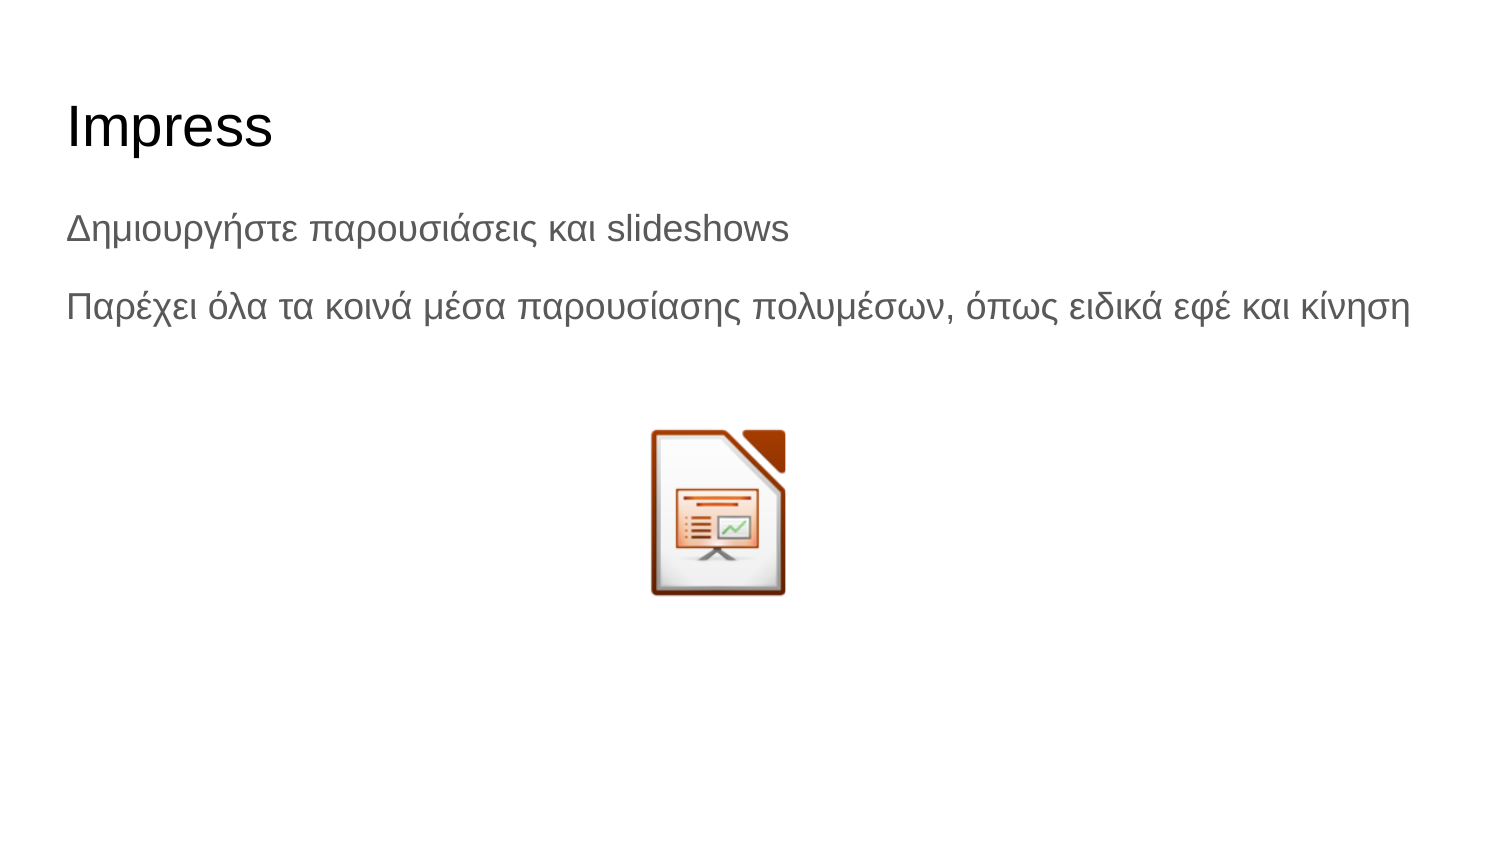

# Impress
Δημιουργήστε παρουσιάσεις και slideshows
Παρέχει όλα τα κοινά μέσα παρουσίασης πολυμέσων, όπως ειδικά εφέ και κίνηση